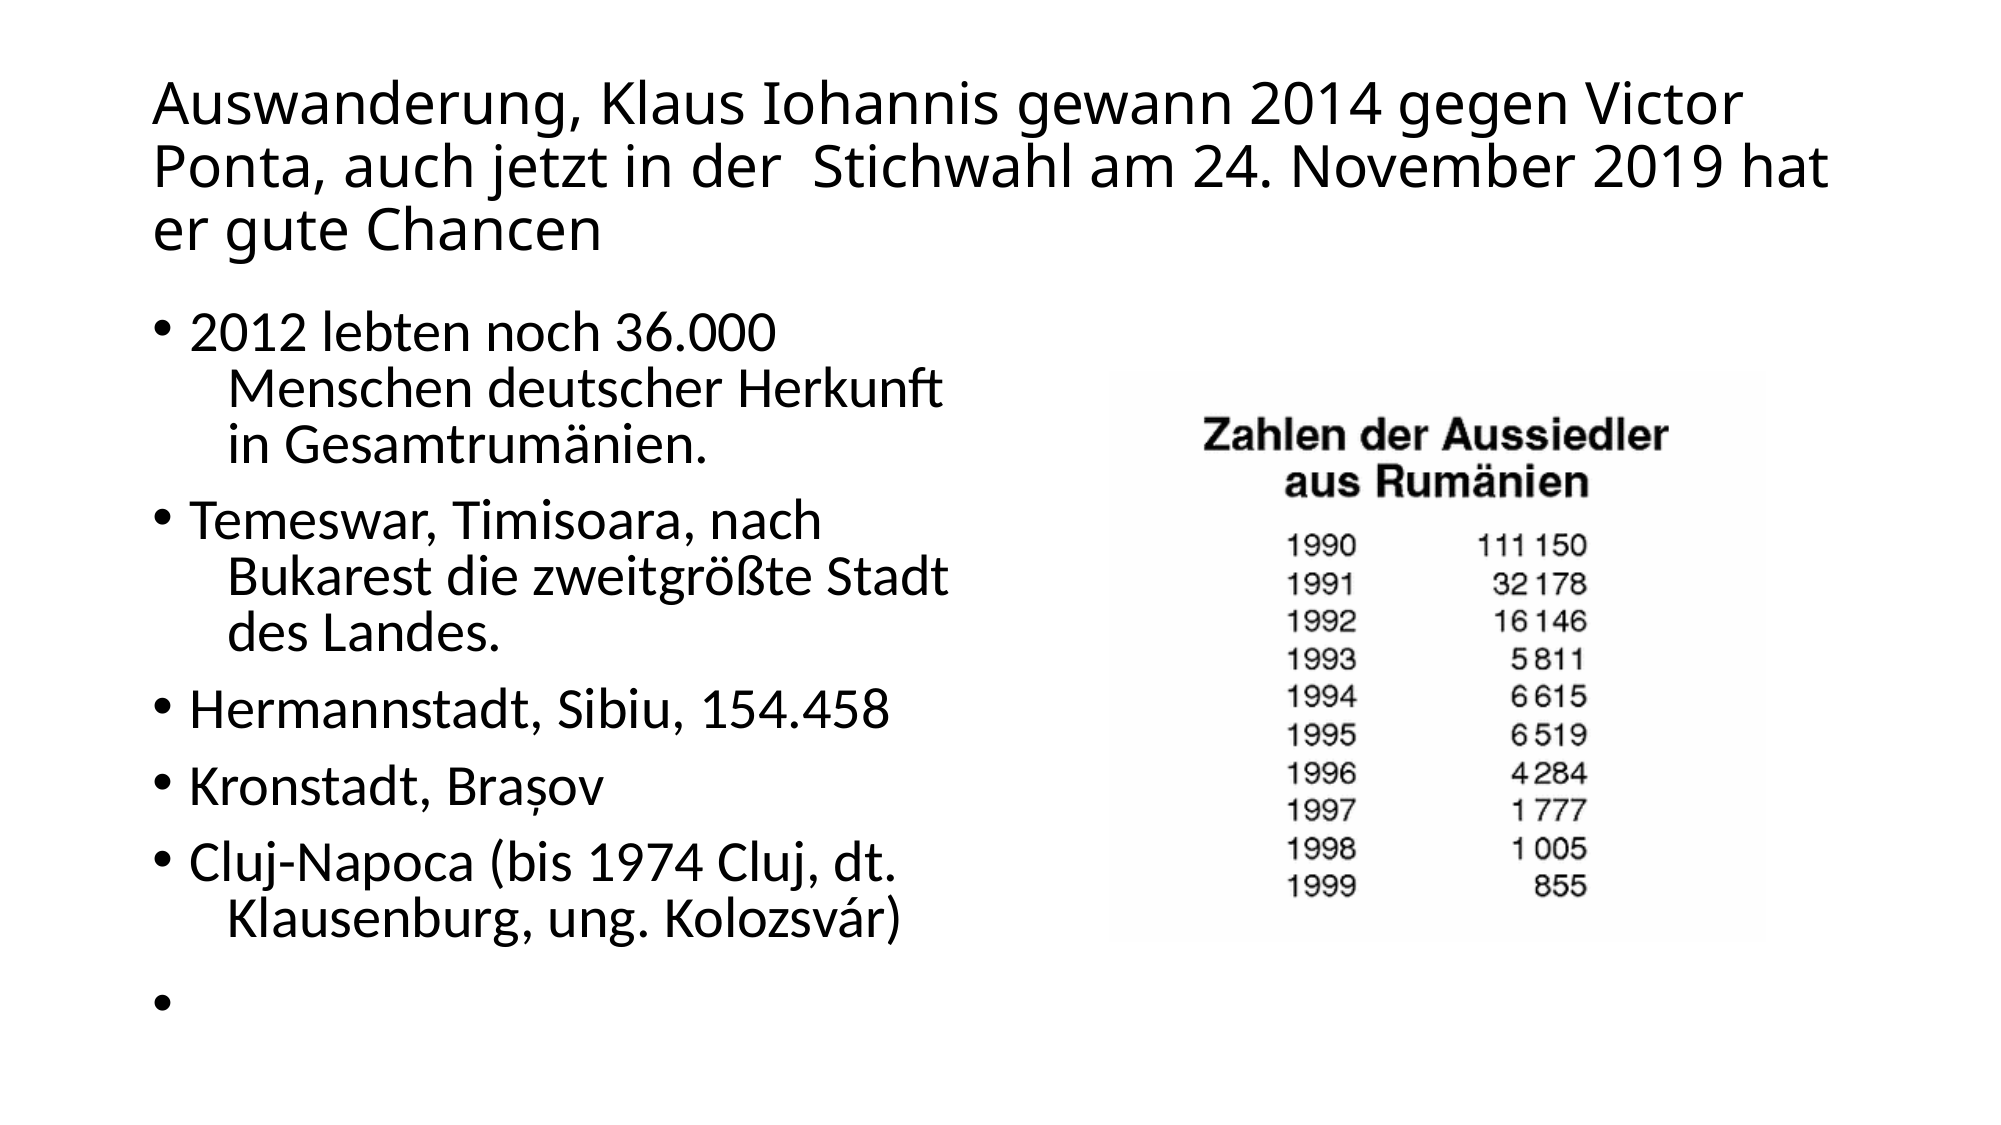

# Auswanderung, Klaus Iohannis gewann 2014 gegen Victor Ponta, auch jetzt in der Stichwahl am 24. November 2019 hat er gute Chancen
2012 lebten noch 36.000 Menschen deutscher Herkunft in Gesamtrumänien.
Temeswar, Timisoara, nach Bukarest die zweitgrößte Stadt des Landes.
Hermannstadt, Sibiu, 154.458
Kronstadt, Brașov
Cluj-Napoca (bis 1974 Cluj, dt. Klausenburg, ung. Kolozsvár)